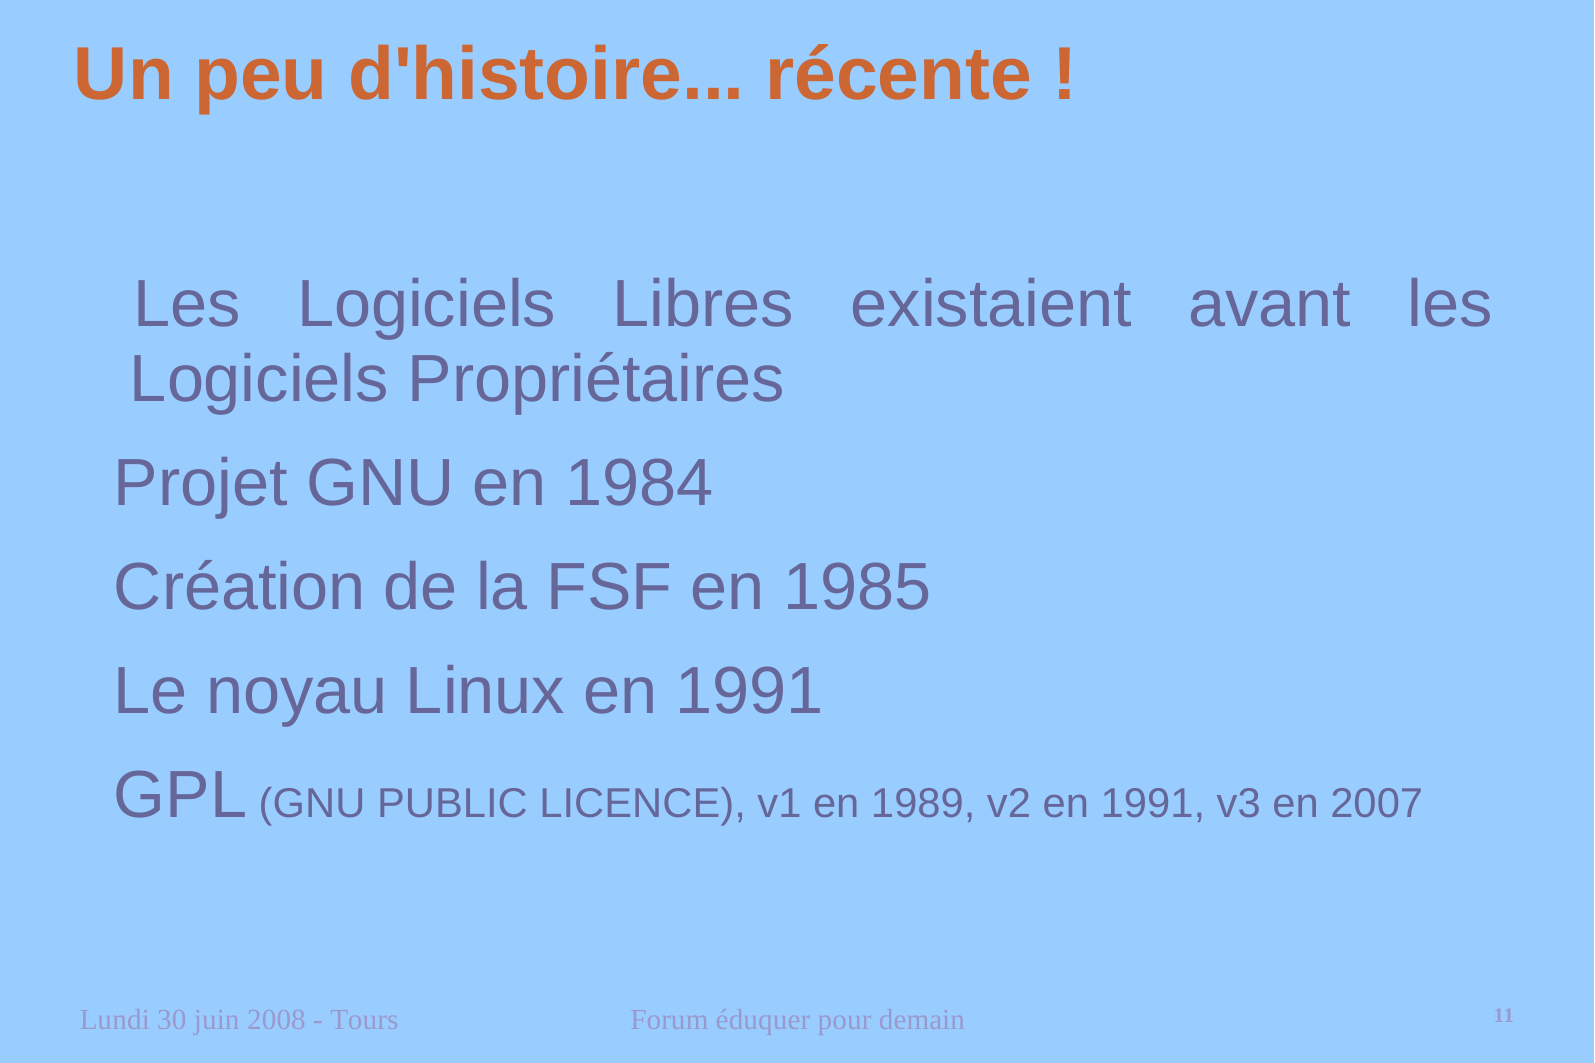

# Un peu d'histoire... récente !
 Les Logiciels Libres existaient avant les Logiciels Propriétaires
 Projet GNU en 1984
 Création de la FSF en 1985
 Le noyau Linux en 1991
 GPL (GNU PUBLIC LICENCE), v1 en 1989, v2 en 1991, v3 en 2007
11